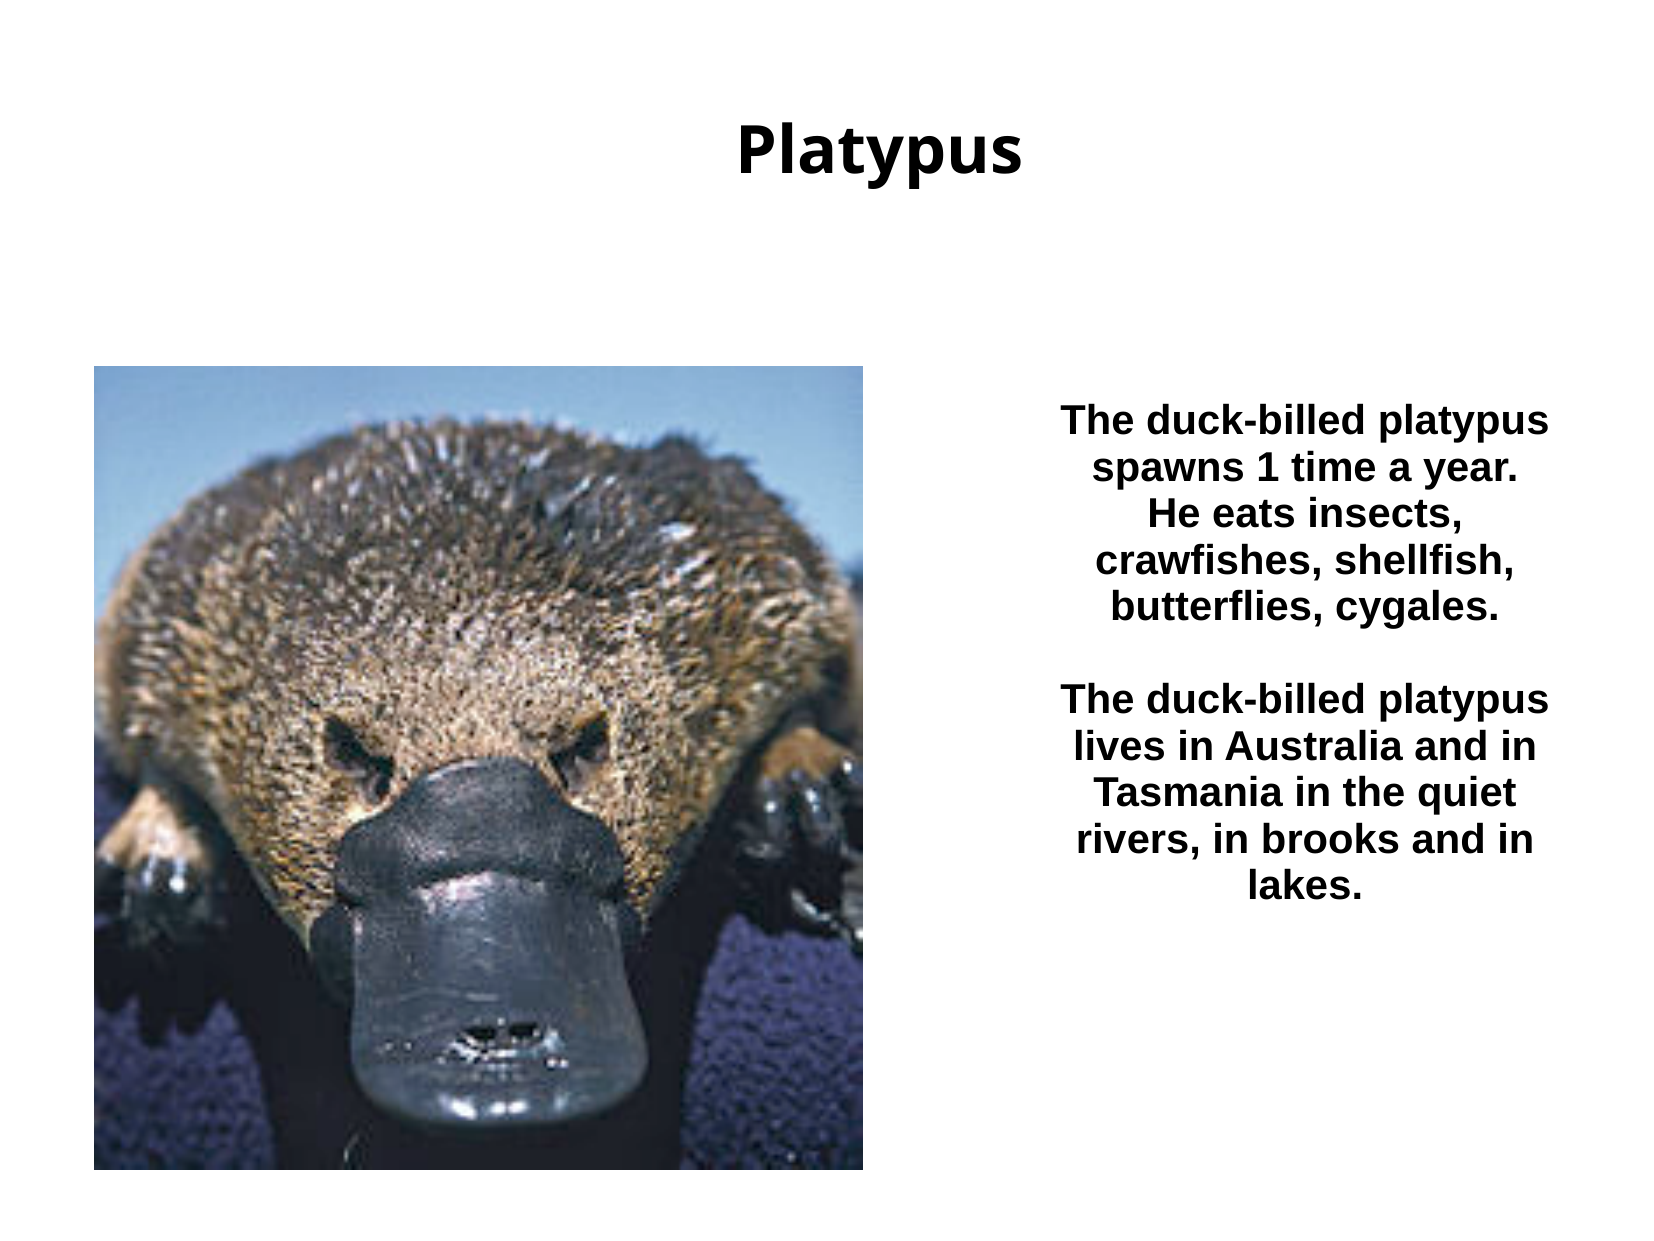

Platypus
The duck-billed platypus spawns 1 time a year.
He eats insects, crawfishes, shellfish, butterflies, cygales.
The duck-billed platypus lives in Australia and in Tasmania in the quiet rivers, in brooks and in lakes.